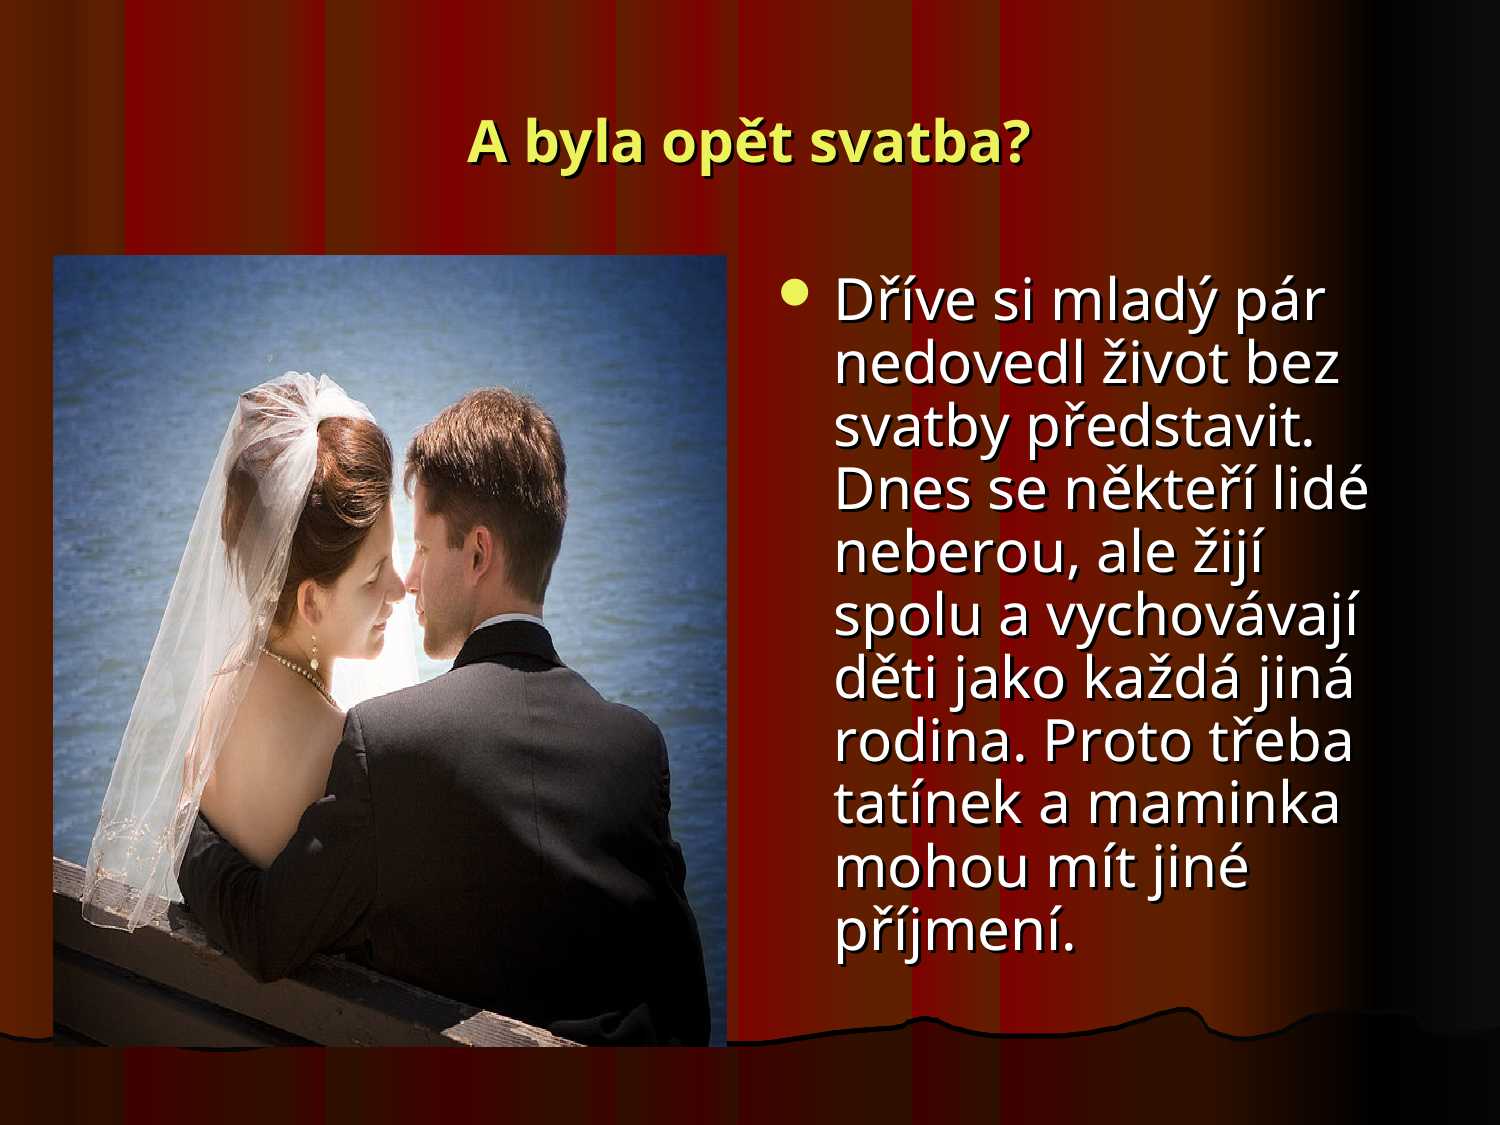

# A byla opět svatba?
Dříve si mladý pár nedovedl život bez svatby představit. Dnes se někteří lidé neberou, ale žijí spolu a vychovávají děti jako každá jiná rodina. Proto třeba tatínek a maminka mohou mít jiné příjmení.